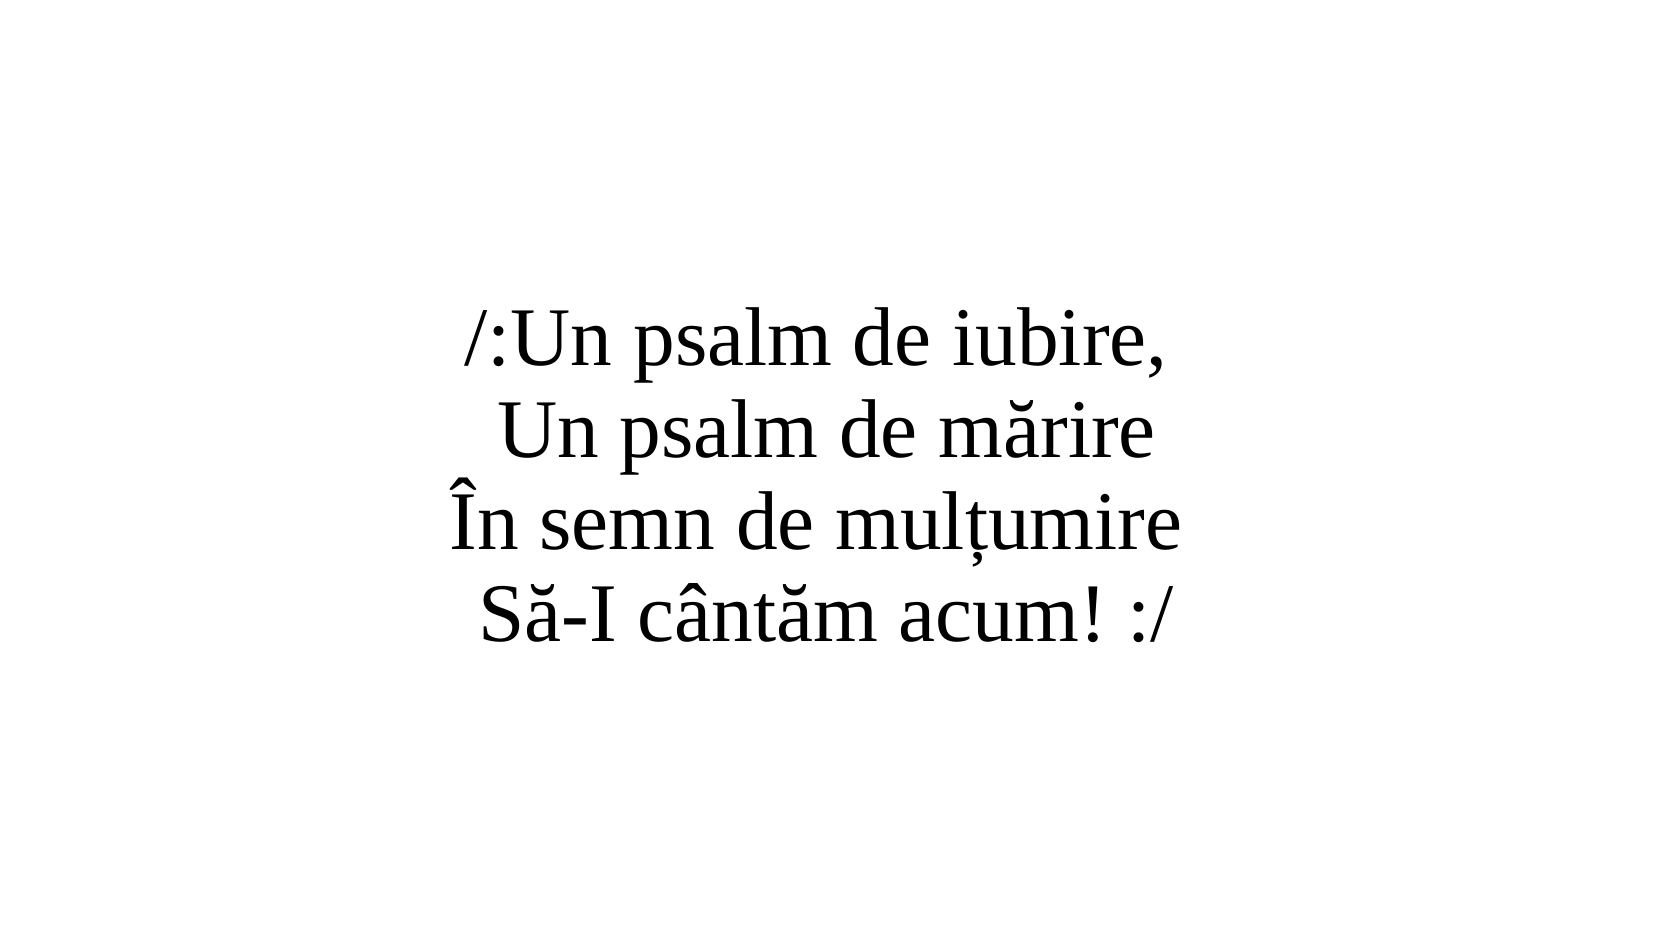

# /:Un psalm de iubire,
Un psalm de mărire
În semn de mulțumire
Să-I cântăm acum! :/